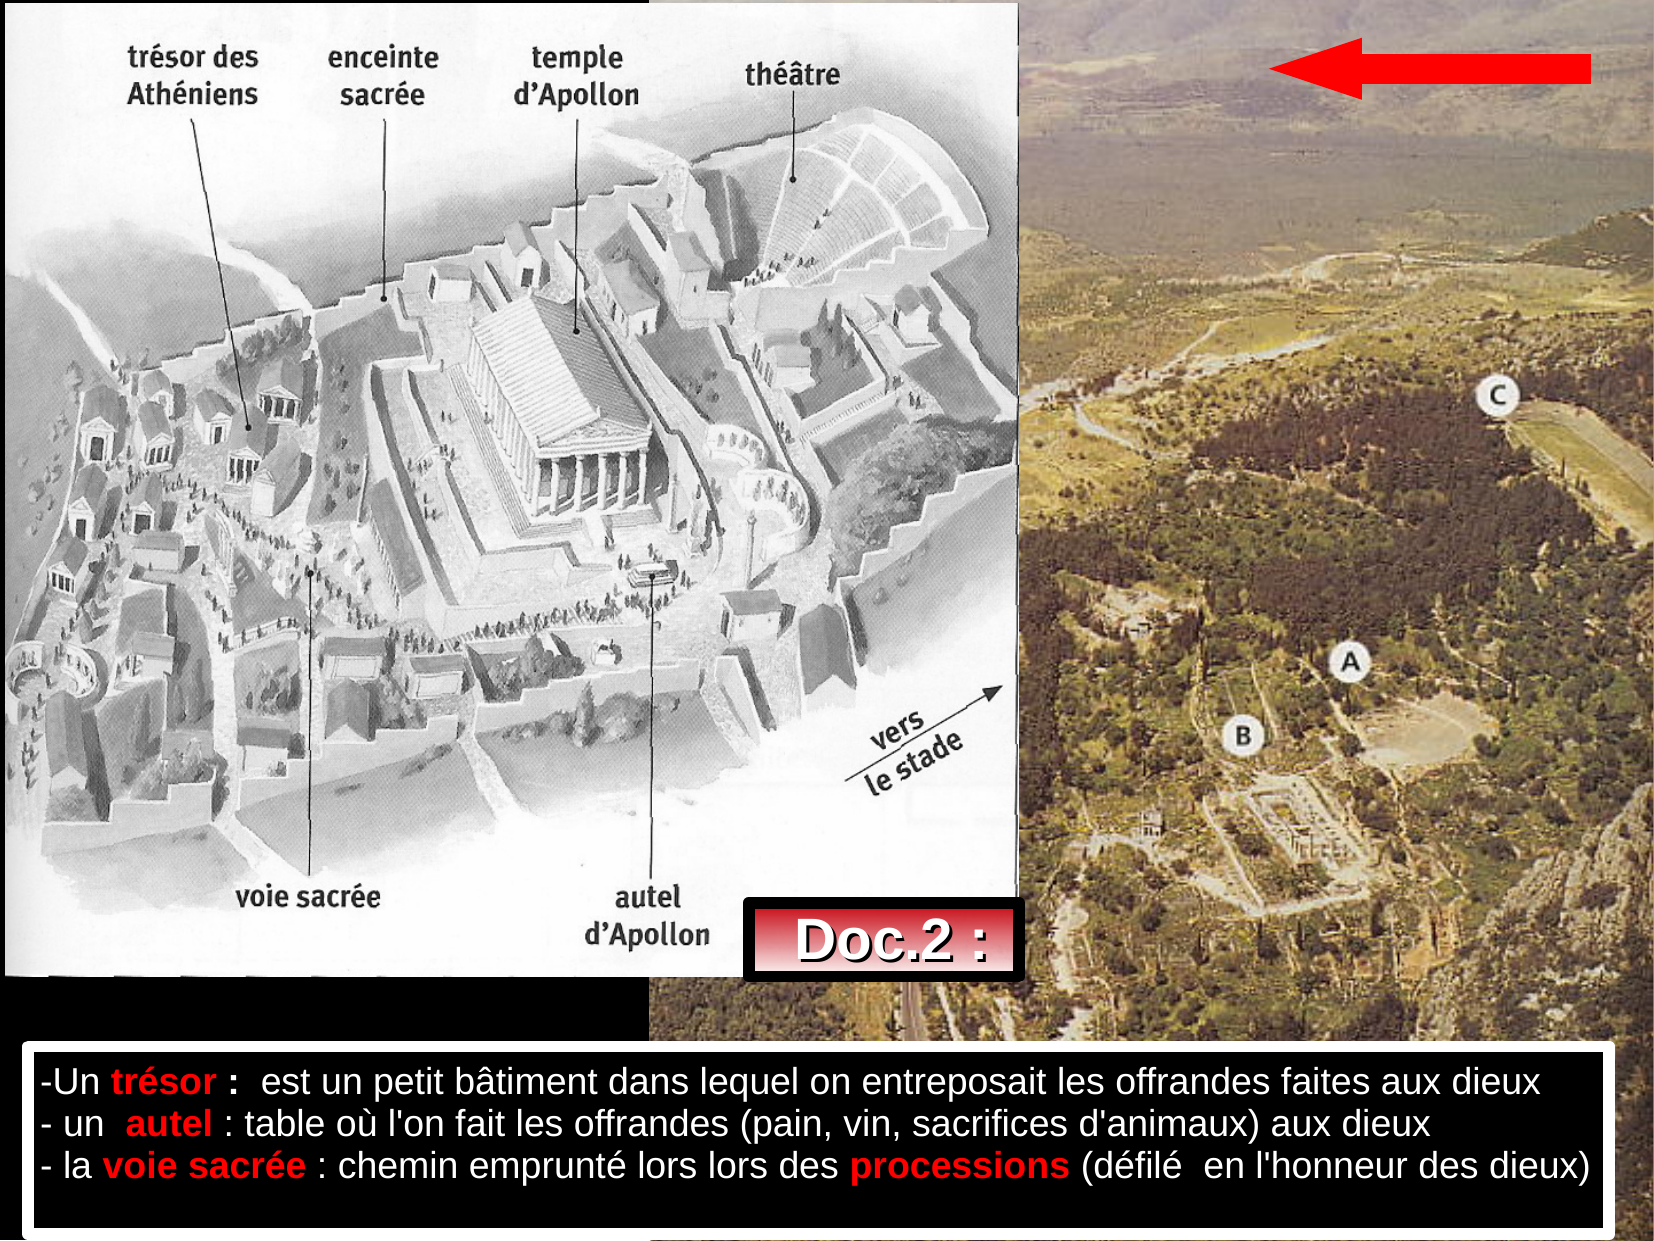

Doc.2 :
-Un trésor : est un petit bâtiment dans lequel on entreposait les offrandes faites aux dieux
- un autel : table où l'on fait les offrandes (pain, vin, sacrifices d'animaux) aux dieux
- la voie sacrée : chemin emprunté lors lors des processions (défilé en l'honneur des dieux)